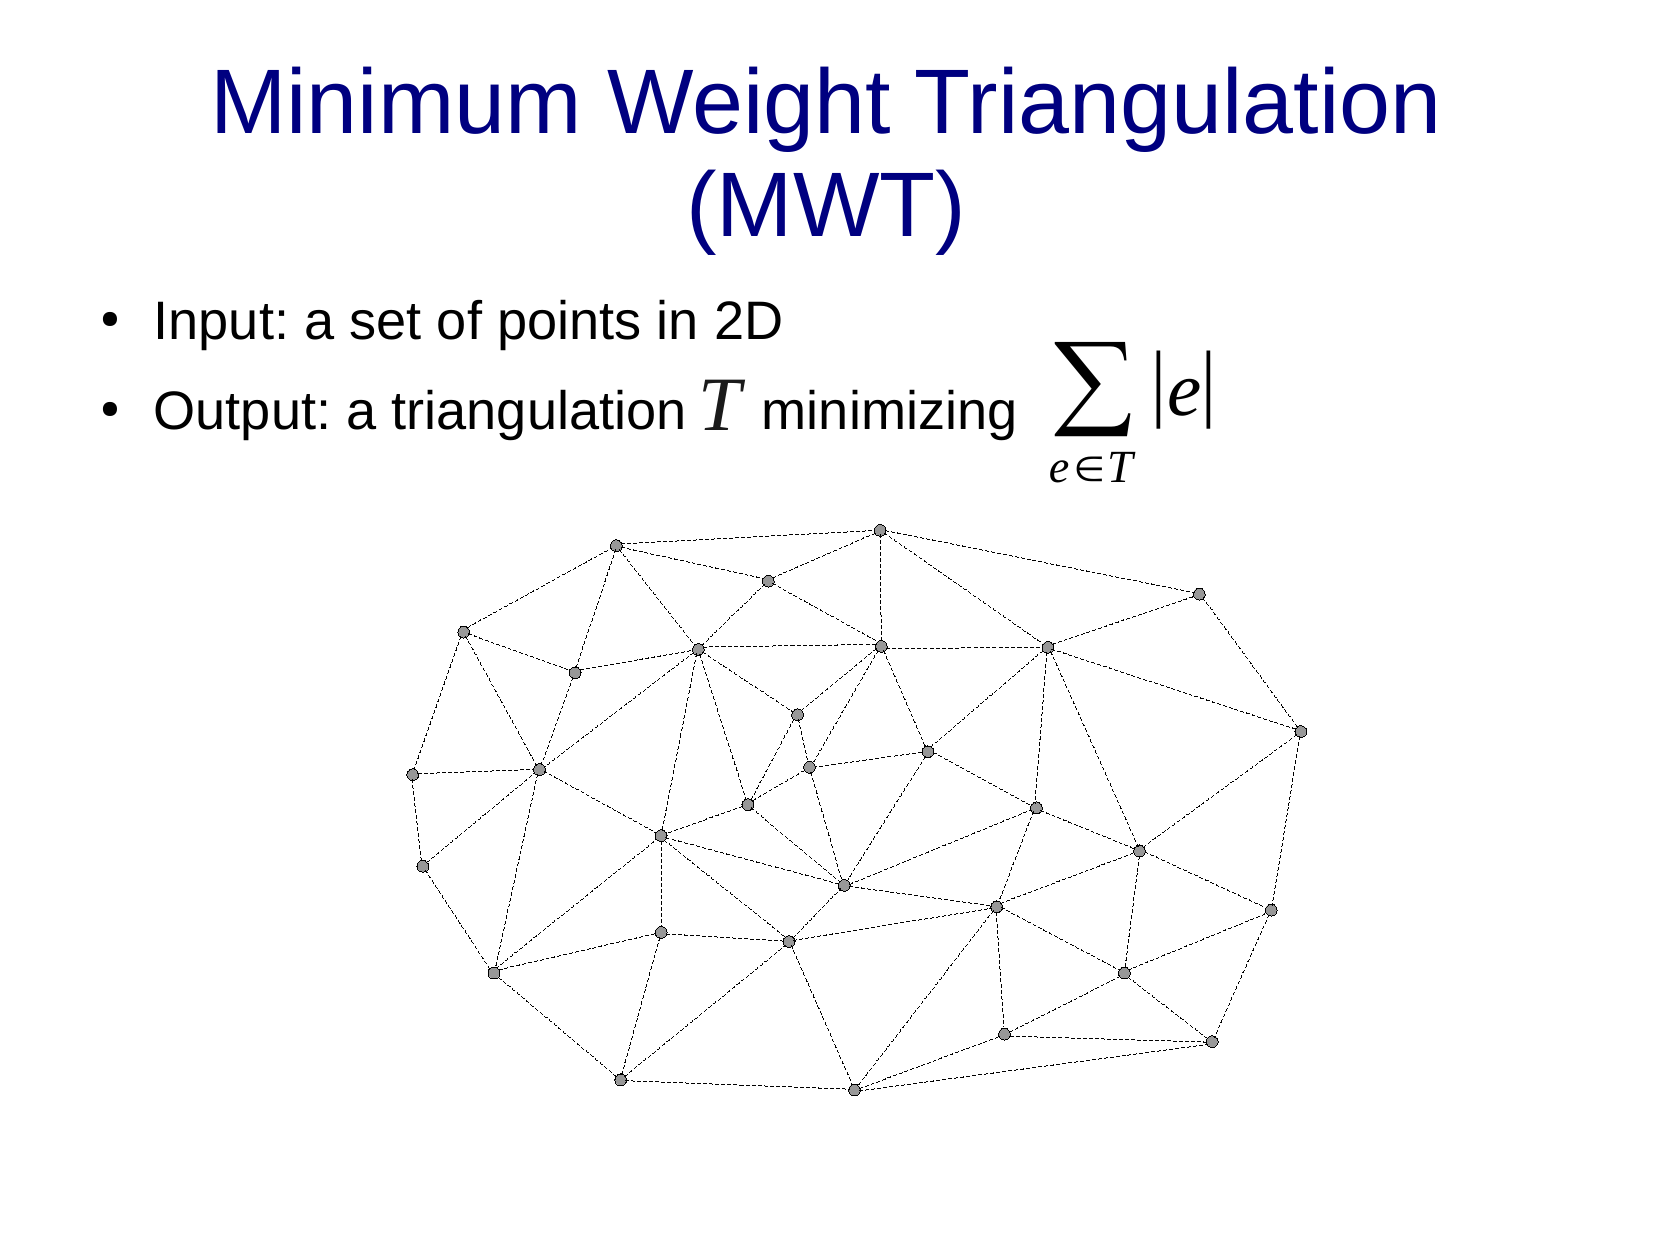

# Minimum Weight Triangulation (MWT)
Input: a set of points in 2D
Output: a triangulation minimizing